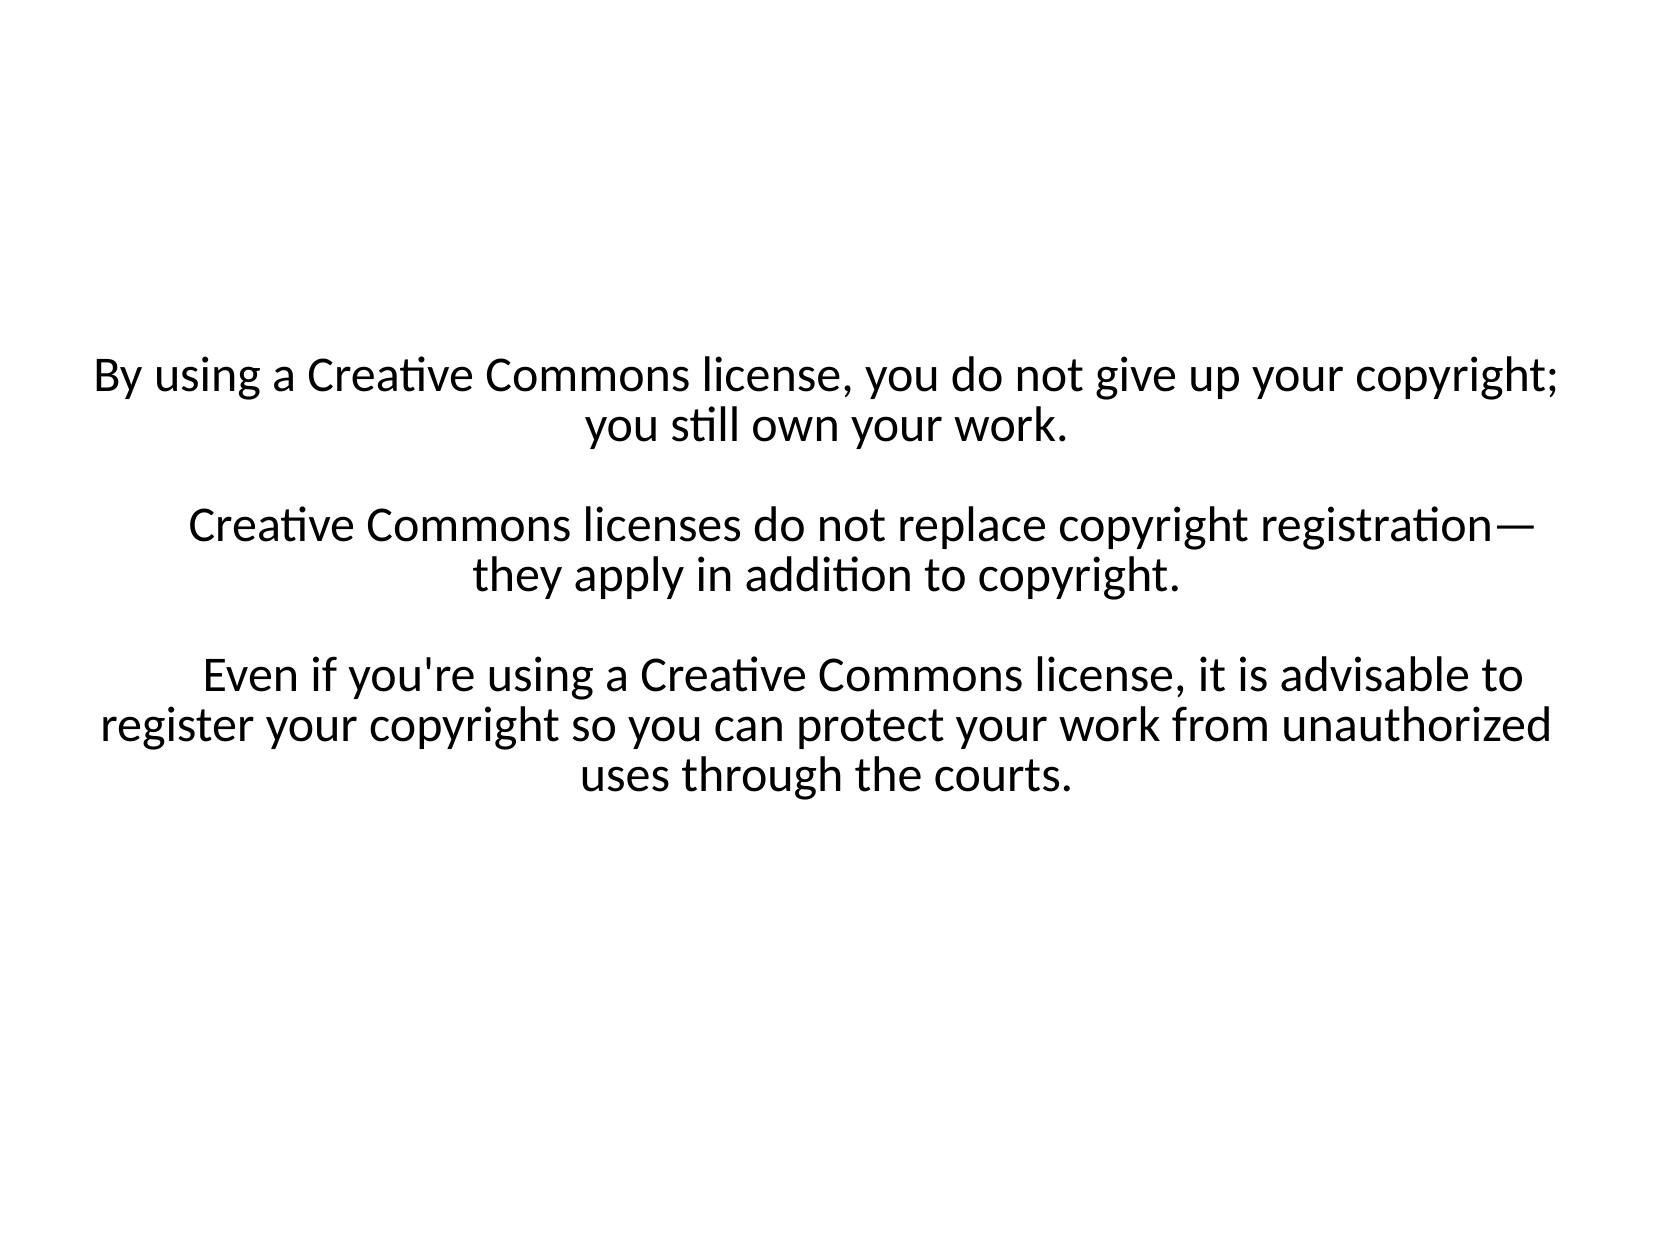

# By using a Creative Commons license, you do not give up your copyright; you still own your work.
	Creative Commons licenses do not replace copyright registration—they apply in addition to copyright.
	Even if you're using a Creative Commons license, it is advisable to register your copyright so you can protect your work from unauthorized uses through the courts.